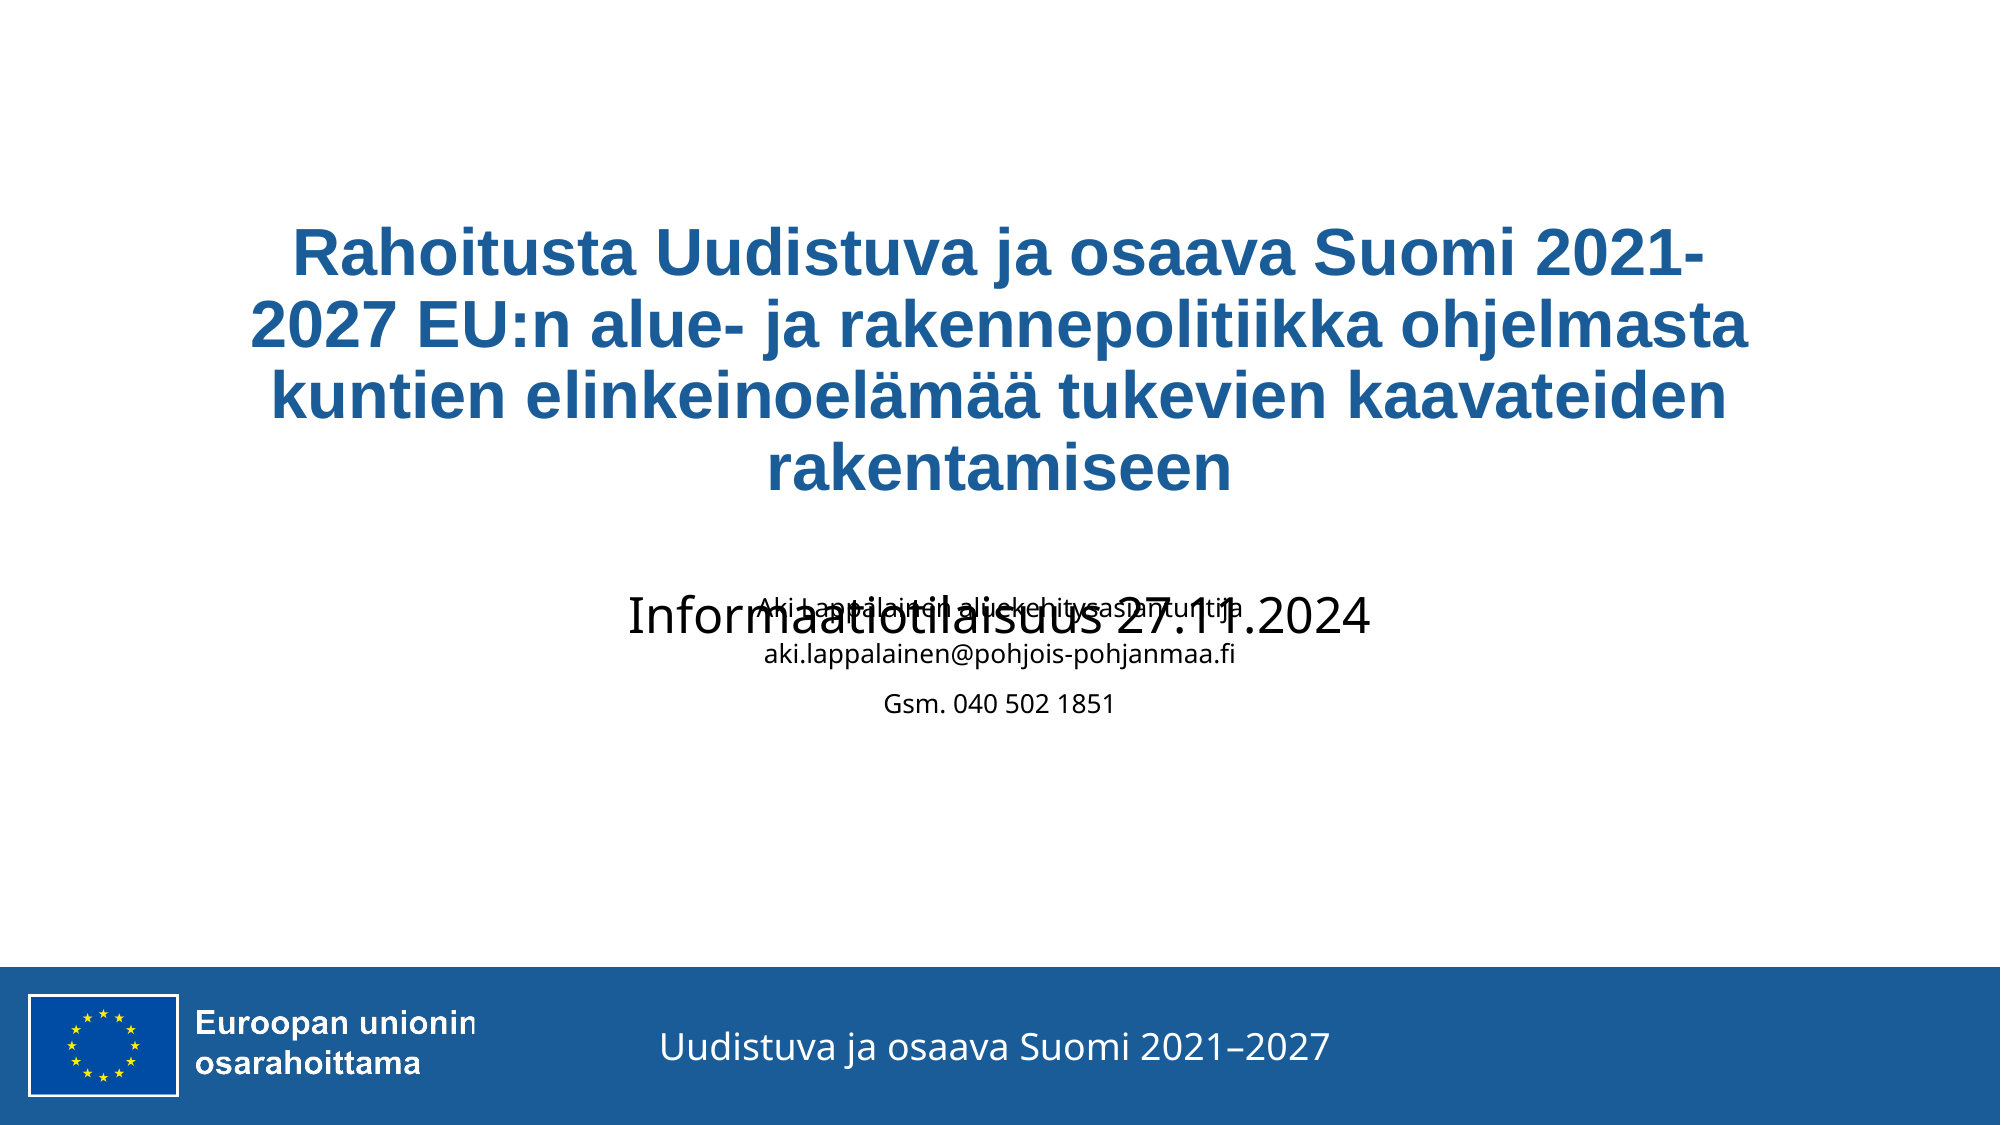

# Rahoitusta Uudistuva ja osaava Suomi 2021-2027 EU:n alue- ja rakennepolitiikka ohjelmasta kuntien elinkeinoelämää tukevien kaavateiden rakentamiseen
Informaatiotilaisuus 27.11.2024
Aki Lappalainen aluekehitysasiantuntija
aki.lappalainen@pohjois-pohjanmaa.fi
Gsm. 040 502 1851